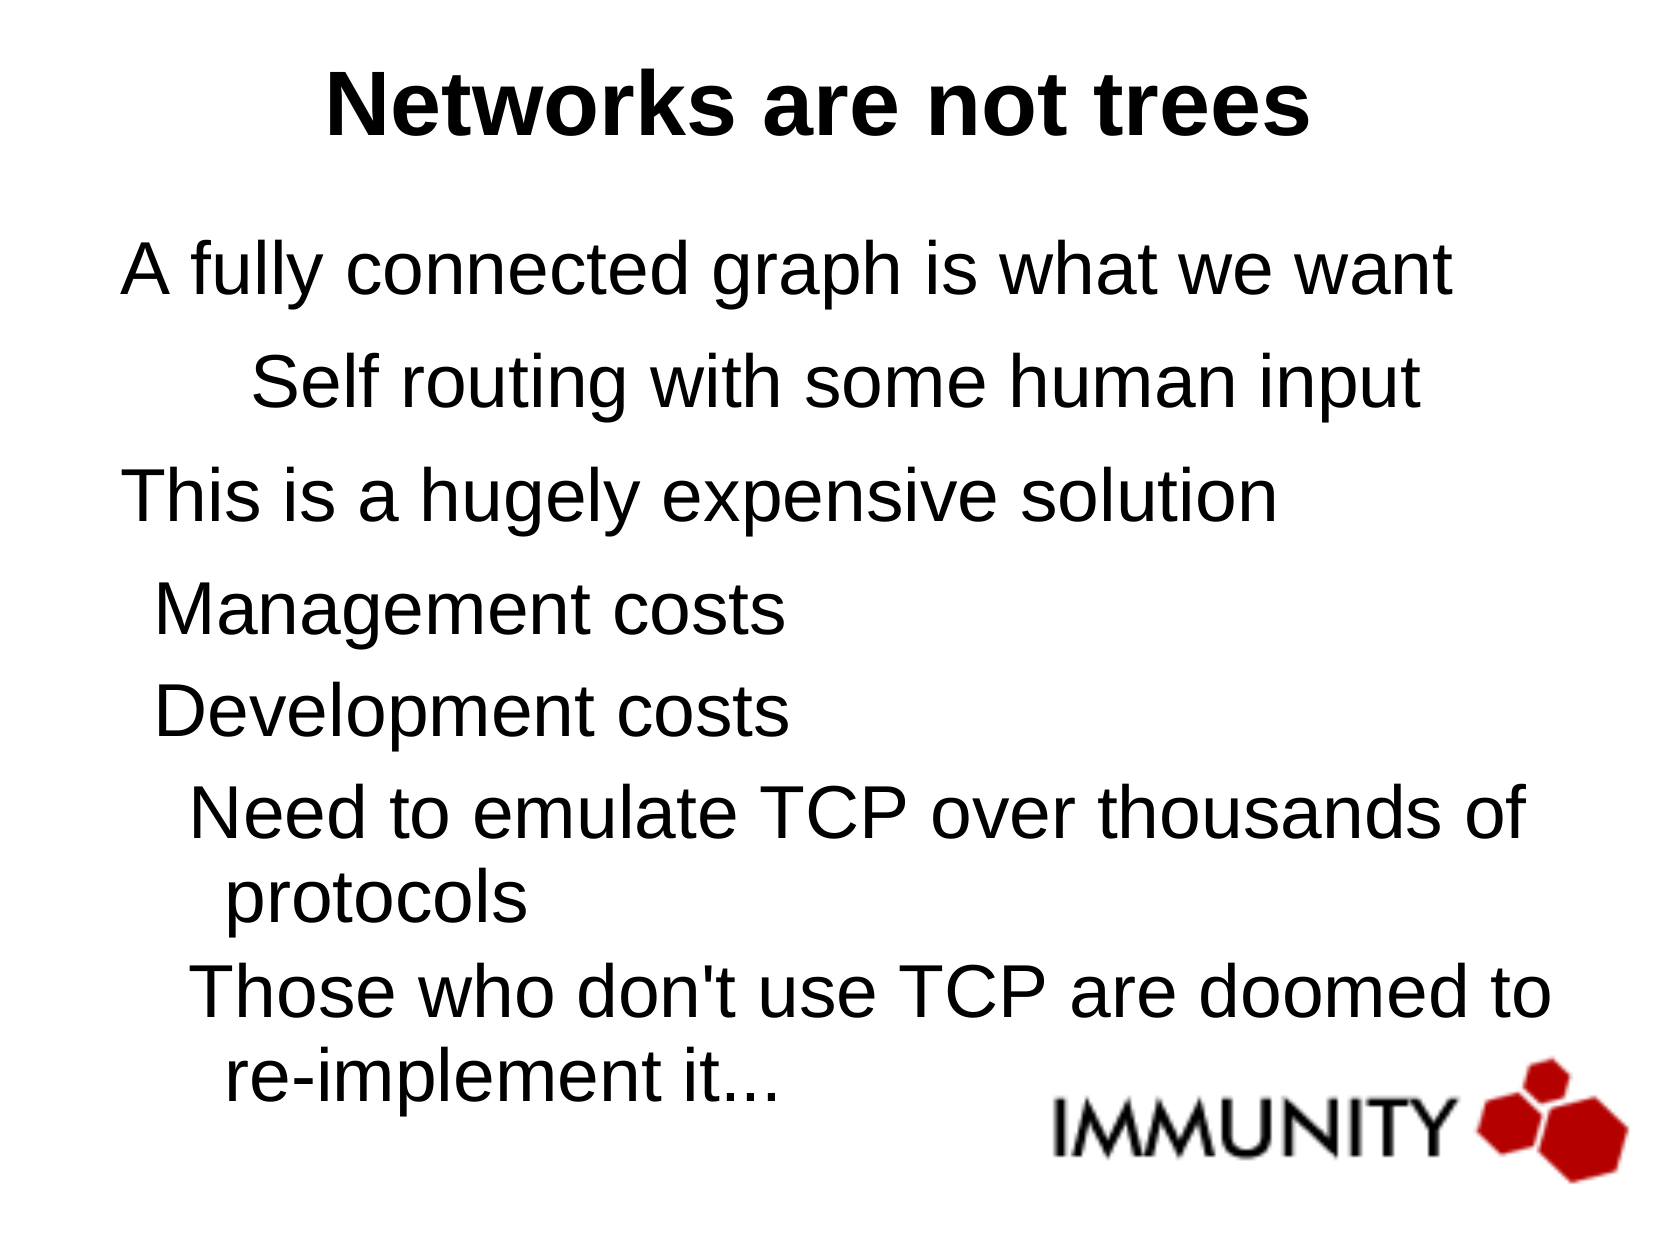

# Networks are not trees
A fully connected graph is what we want
Self routing with some human input
This is a hugely expensive solution
Management costs
Development costs
Need to emulate TCP over thousands of protocols
Those who don't use TCP are doomed to re-implement it...